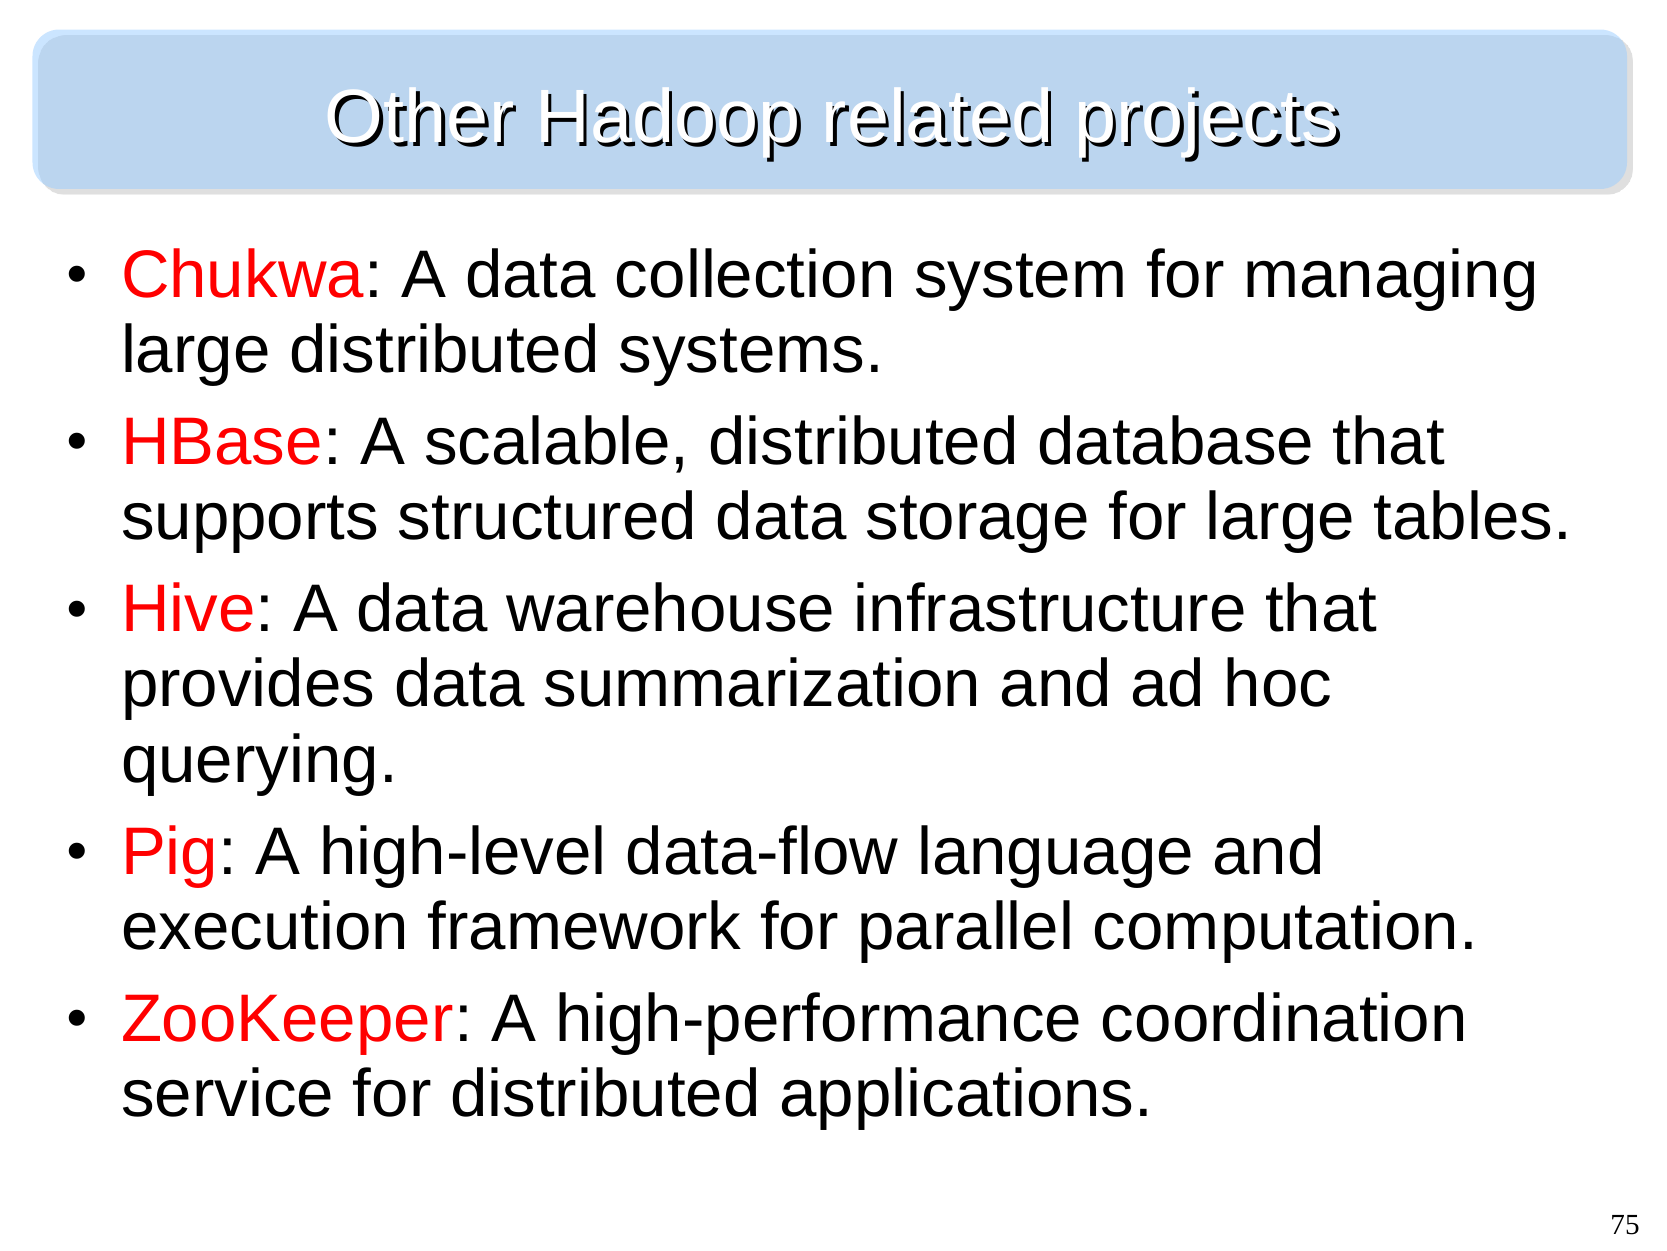

# Other Hadoop related projects
Chukwa: A data collection system for managing large distributed systems.
HBase: A scalable, distributed database that supports structured data storage for large tables.
Hive: A data warehouse infrastructure that provides data summarization and ad hoc querying.
Pig: A high-level data-flow language and execution framework for parallel computation.
ZooKeeper: A high-performance coordination service for distributed applications.
75